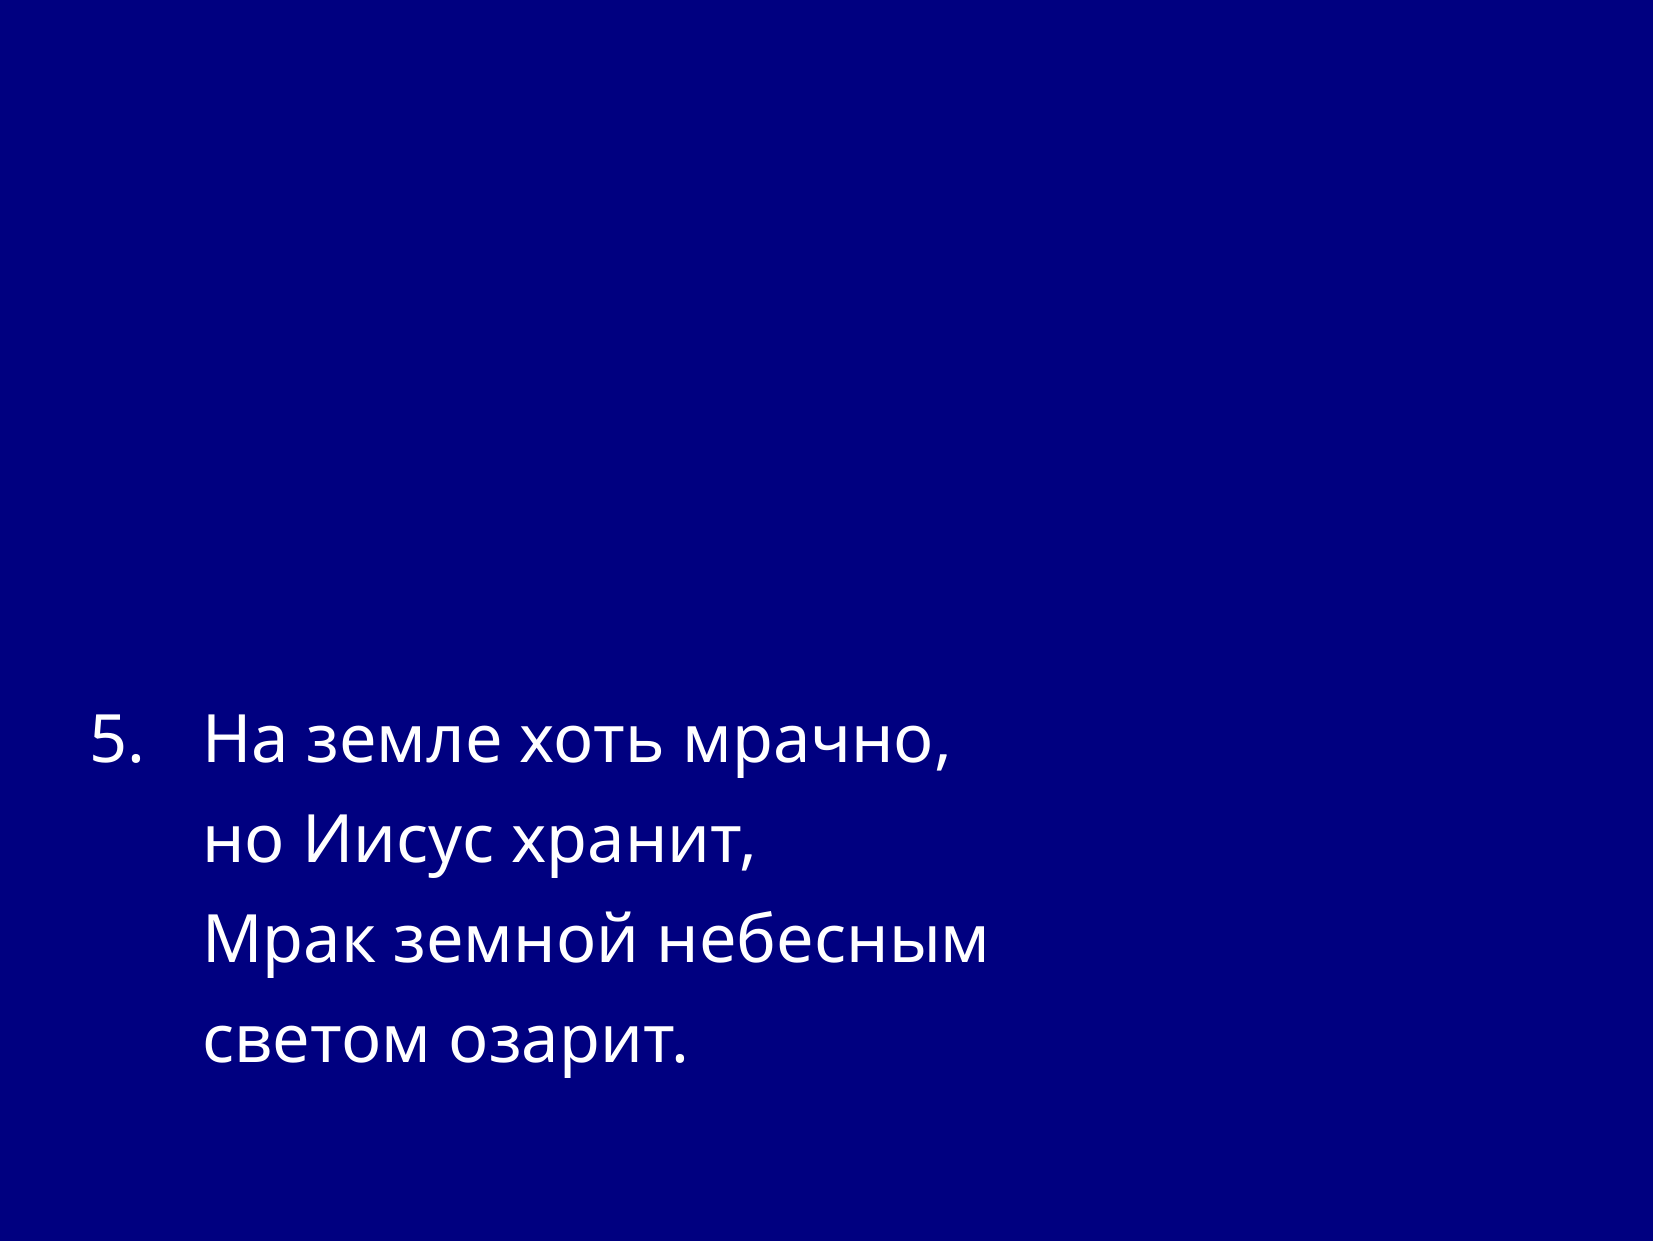

5.	На земле хоть мрачно,
	но Иисус хранит,
	Мрак земной небесным
	светом озарит.